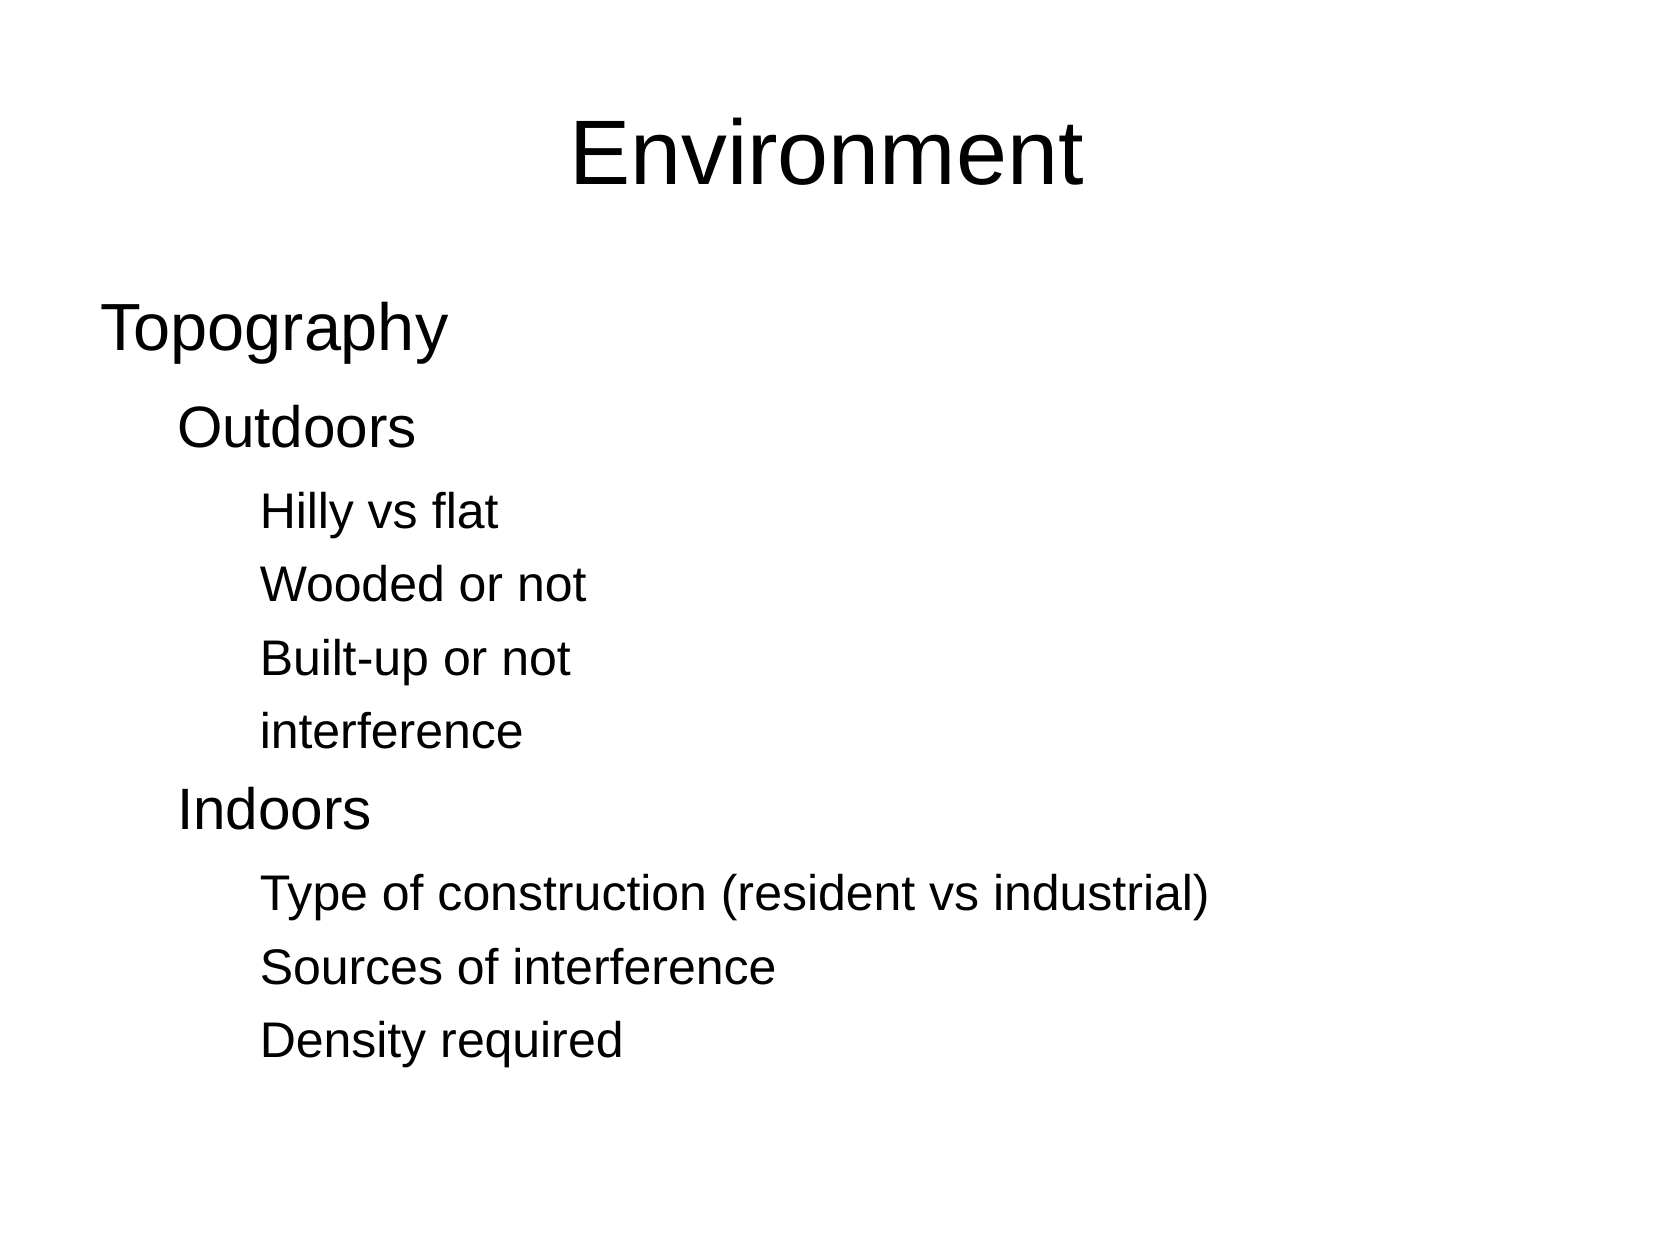

# Environment
Topography
Outdoors
Hilly vs flat
Wooded or not
Built-up or not
interference
Indoors
Type of construction (resident vs industrial)
Sources of interference
Density required